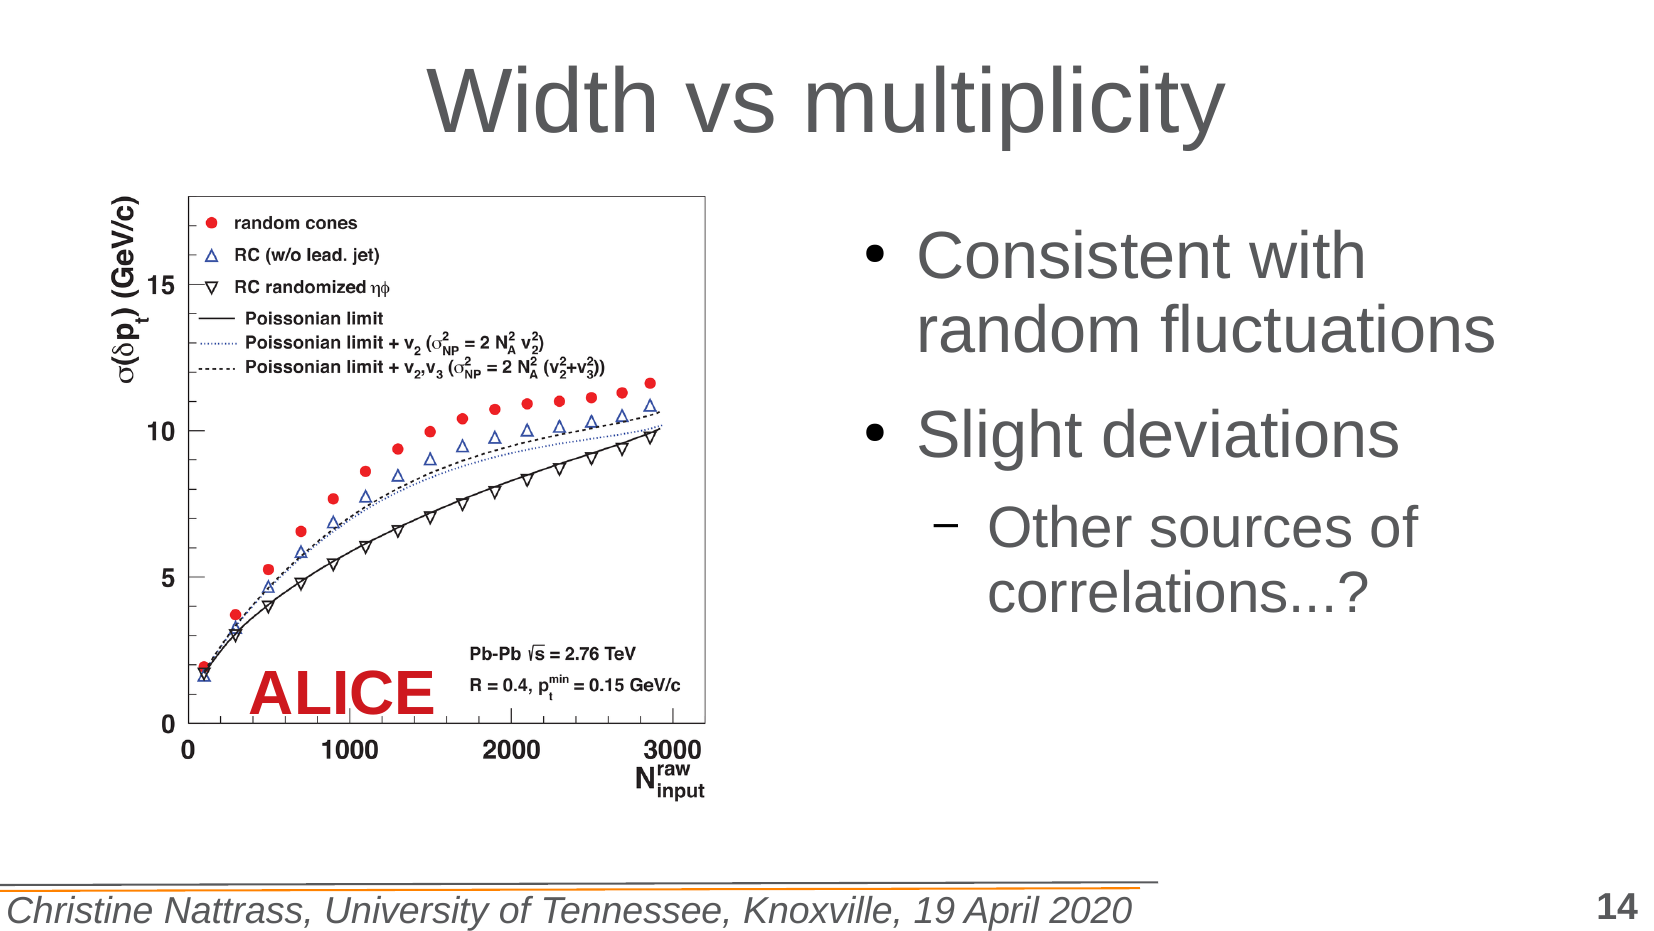

# Width vs multiplicity
Consistent with random fluctuations
Slight deviations
Other sources of correlations...?
ALICE